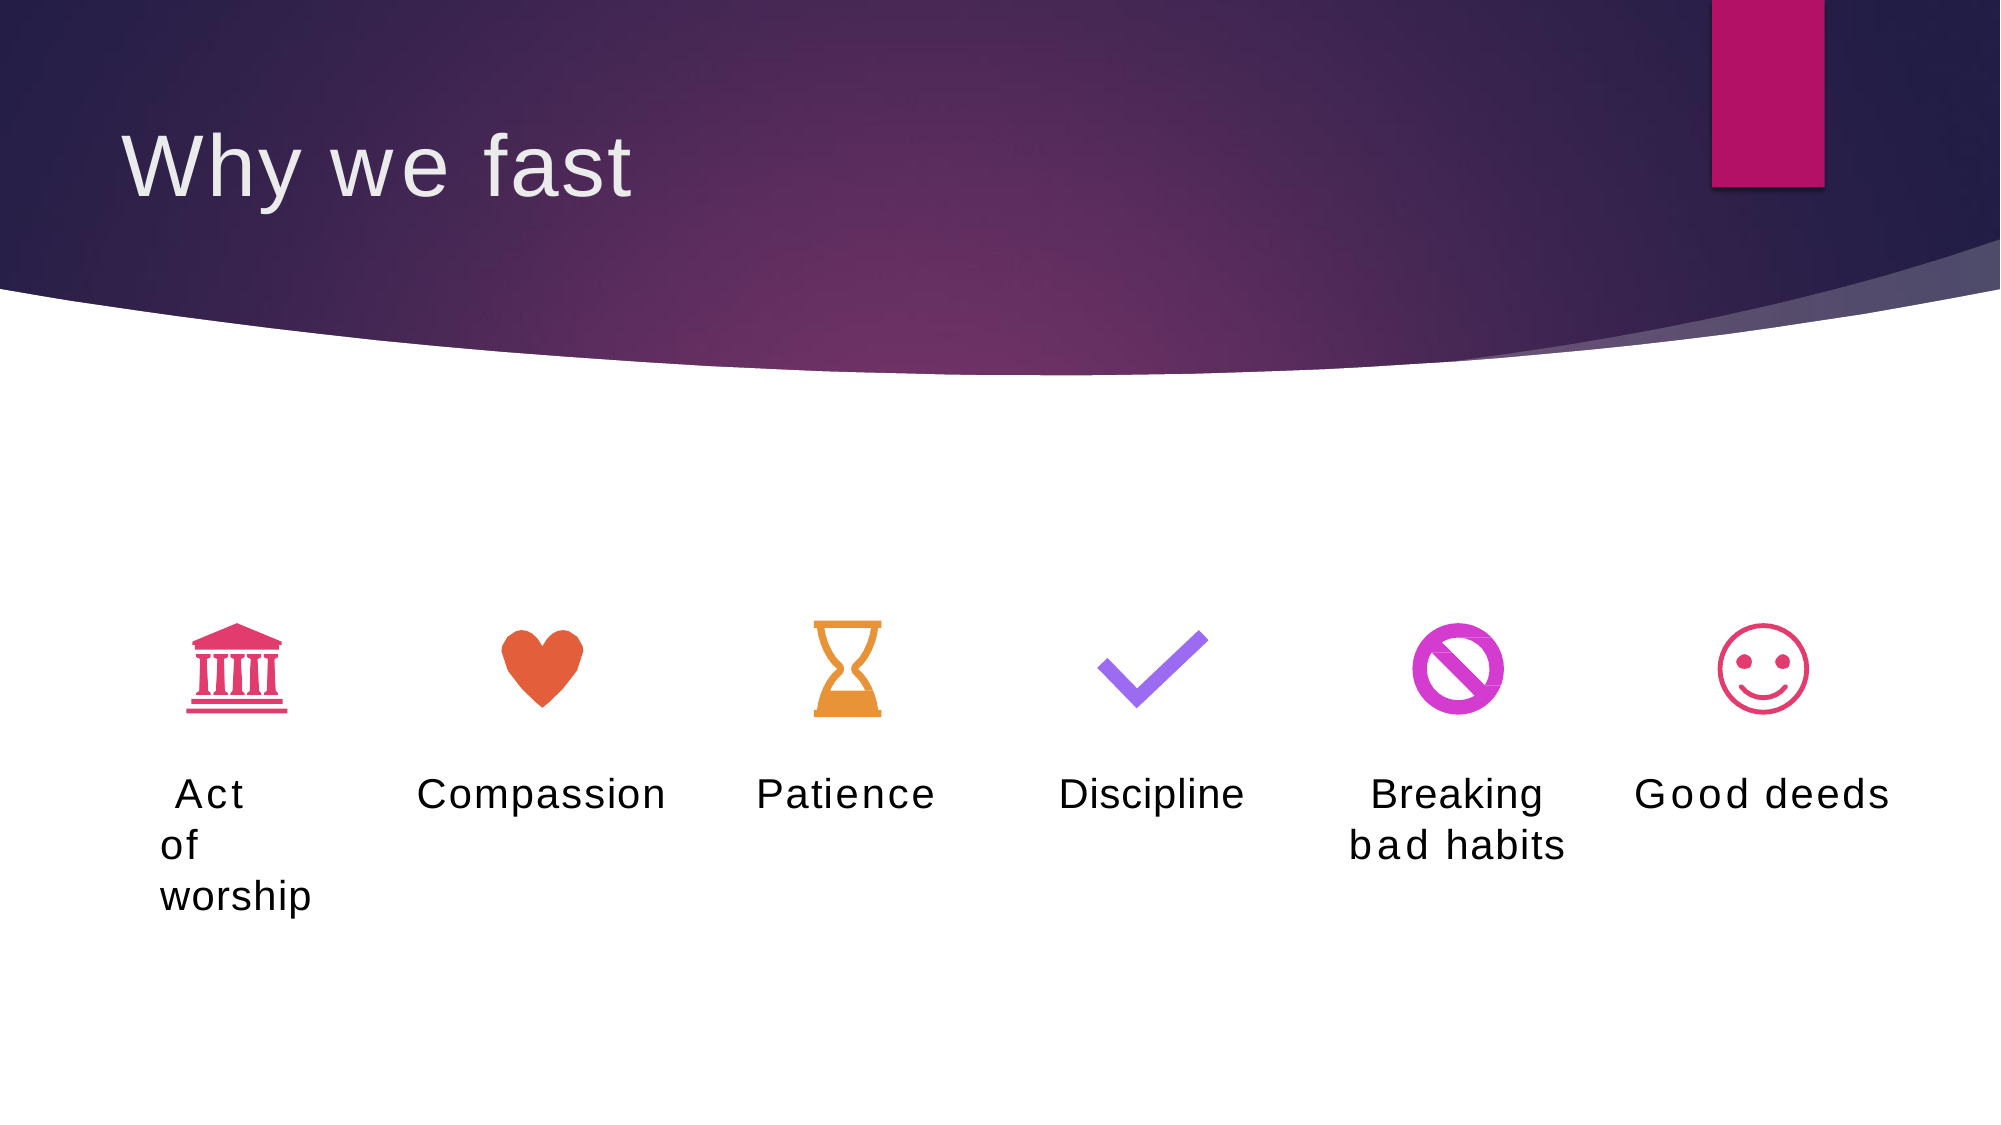

# Why we fast
Act of worship
Compassion
Patience
Discipline
Breaking bad habits
Good deeds